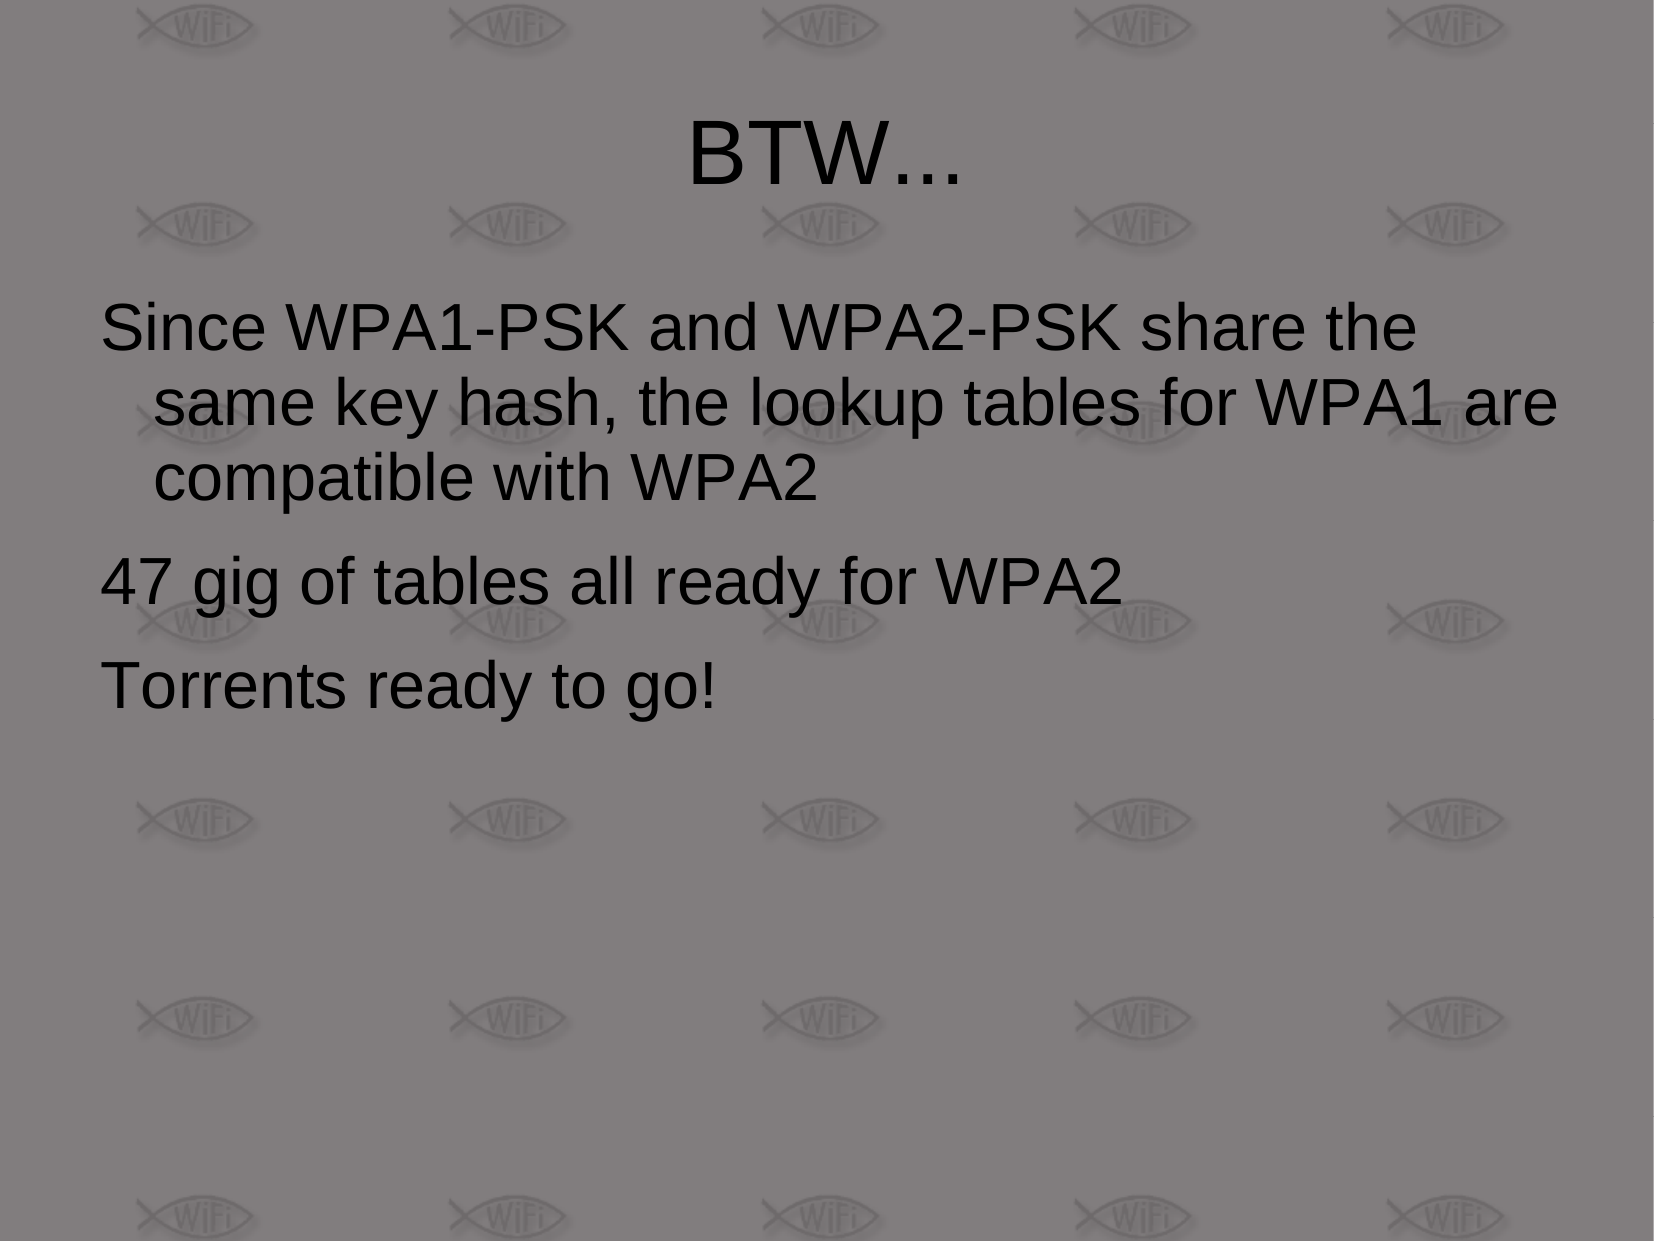

# BTW...
Since WPA1-PSK and WPA2-PSK share the same key hash, the lookup tables for WPA1 are compatible with WPA2
47 gig of tables all ready for WPA2
Torrents ready to go!